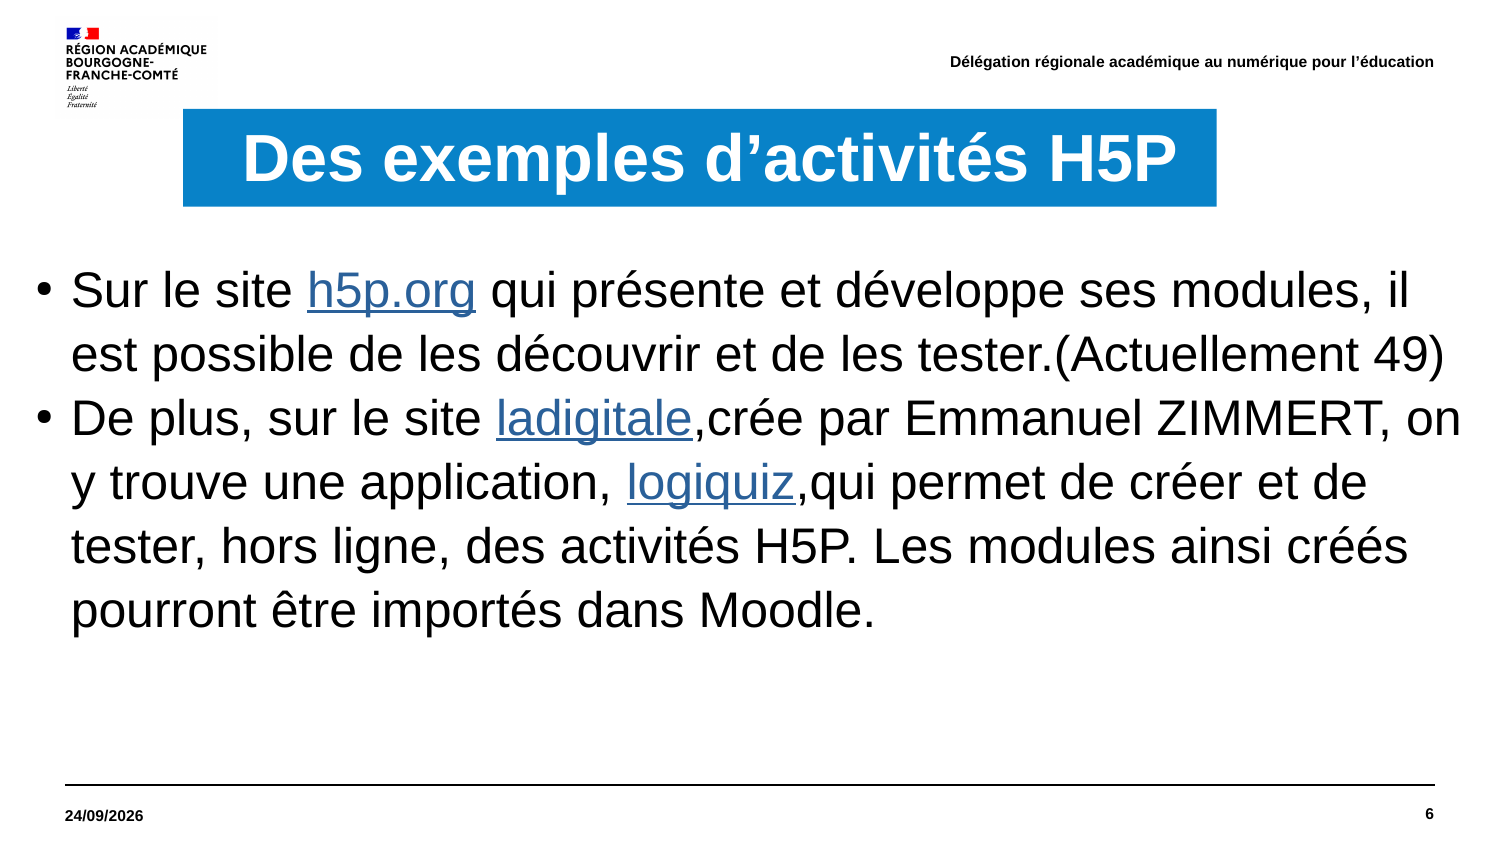

Délégation régionale académique au numérique pour l’éducation
Des exemples d’activités H5P
Sur le site h5p.org qui présente et développe ses modules, il est possible de les découvrir et de les tester.(Actuellement 49)
De plus, sur le site ladigitale,crée par Emmanuel ZIMMERT, on y trouve une application, logiquiz,qui permet de créer et de tester, hors ligne, des activités H5P. Les modules ainsi créés pourront être importés dans Moodle.